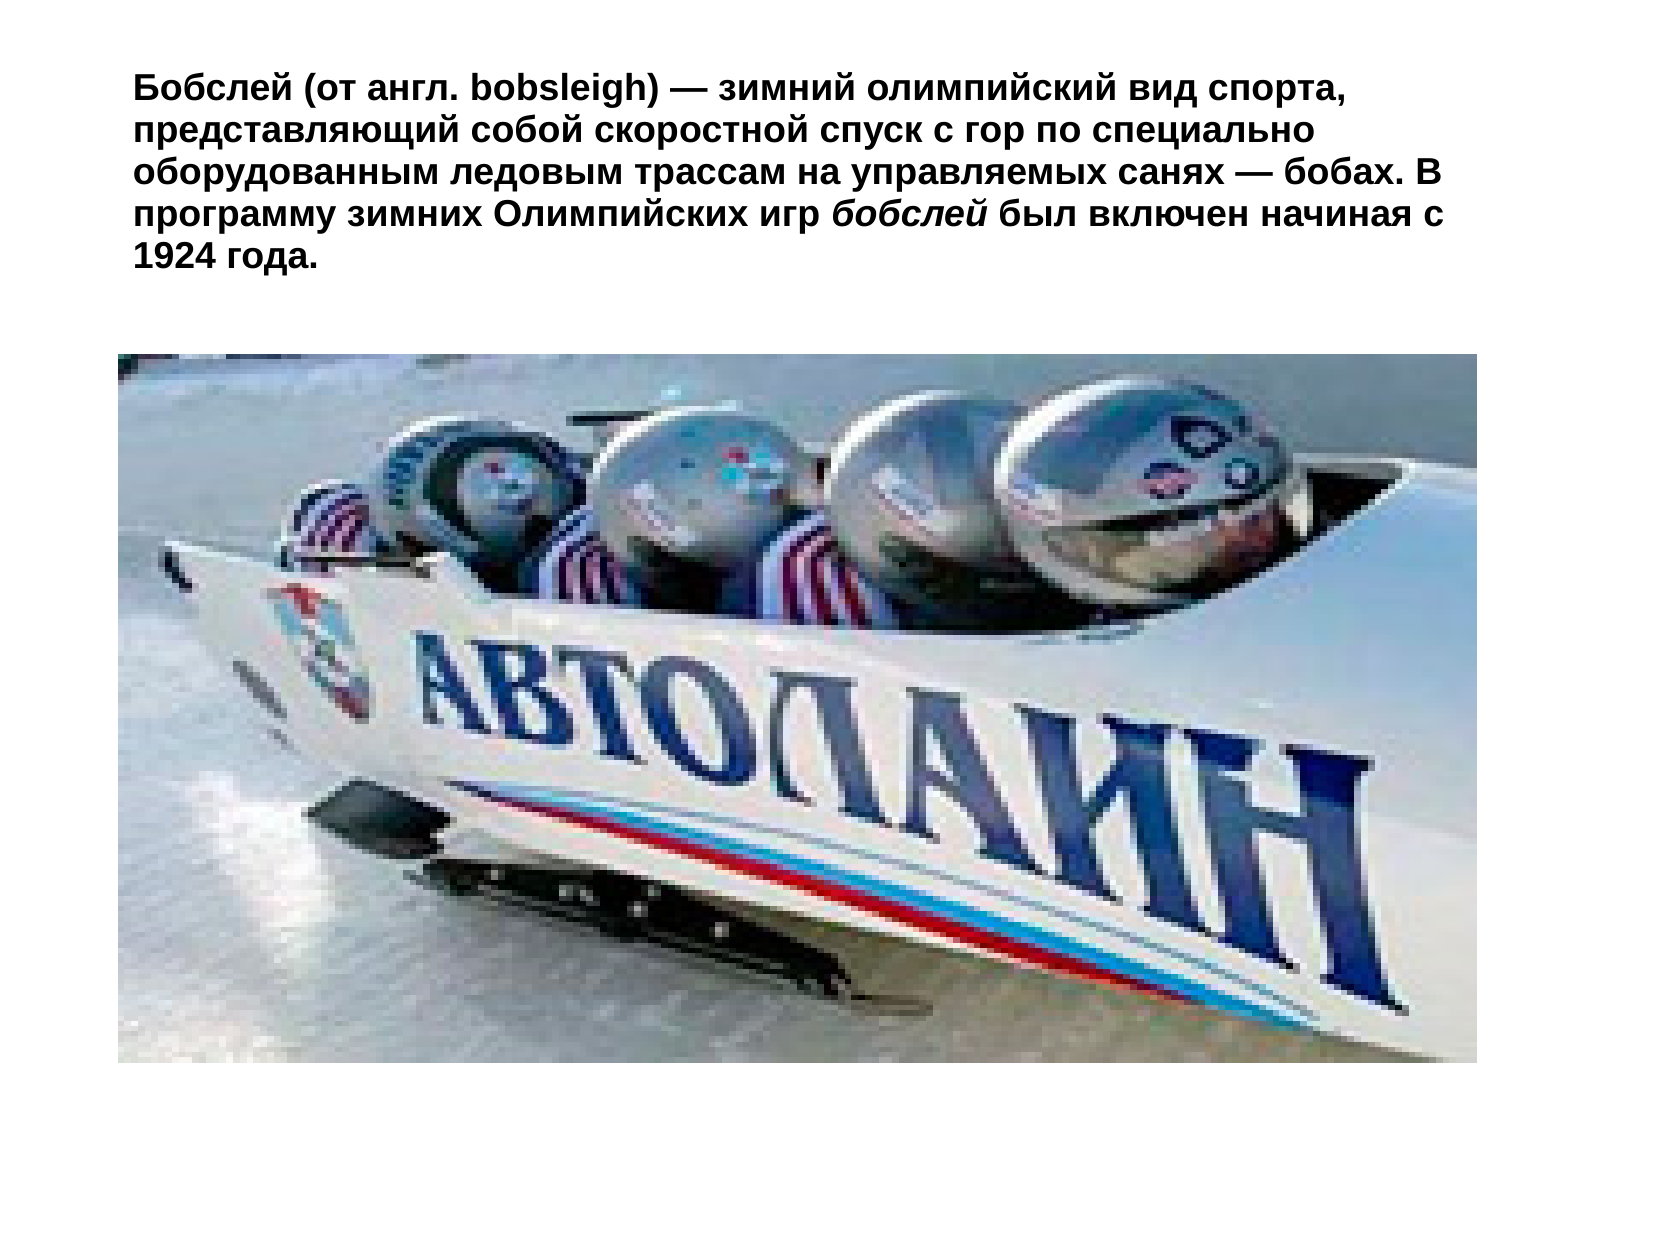

Бобслей (от англ. bobsleigh) — зимний олимпийский вид спорта, представляющий собой скоростной спуск с гор по специально оборудованным ледовым трассам на управляемых санях — бобах. В программу зимних Олимпийских игр бобслей был включен начиная с 1924 года.